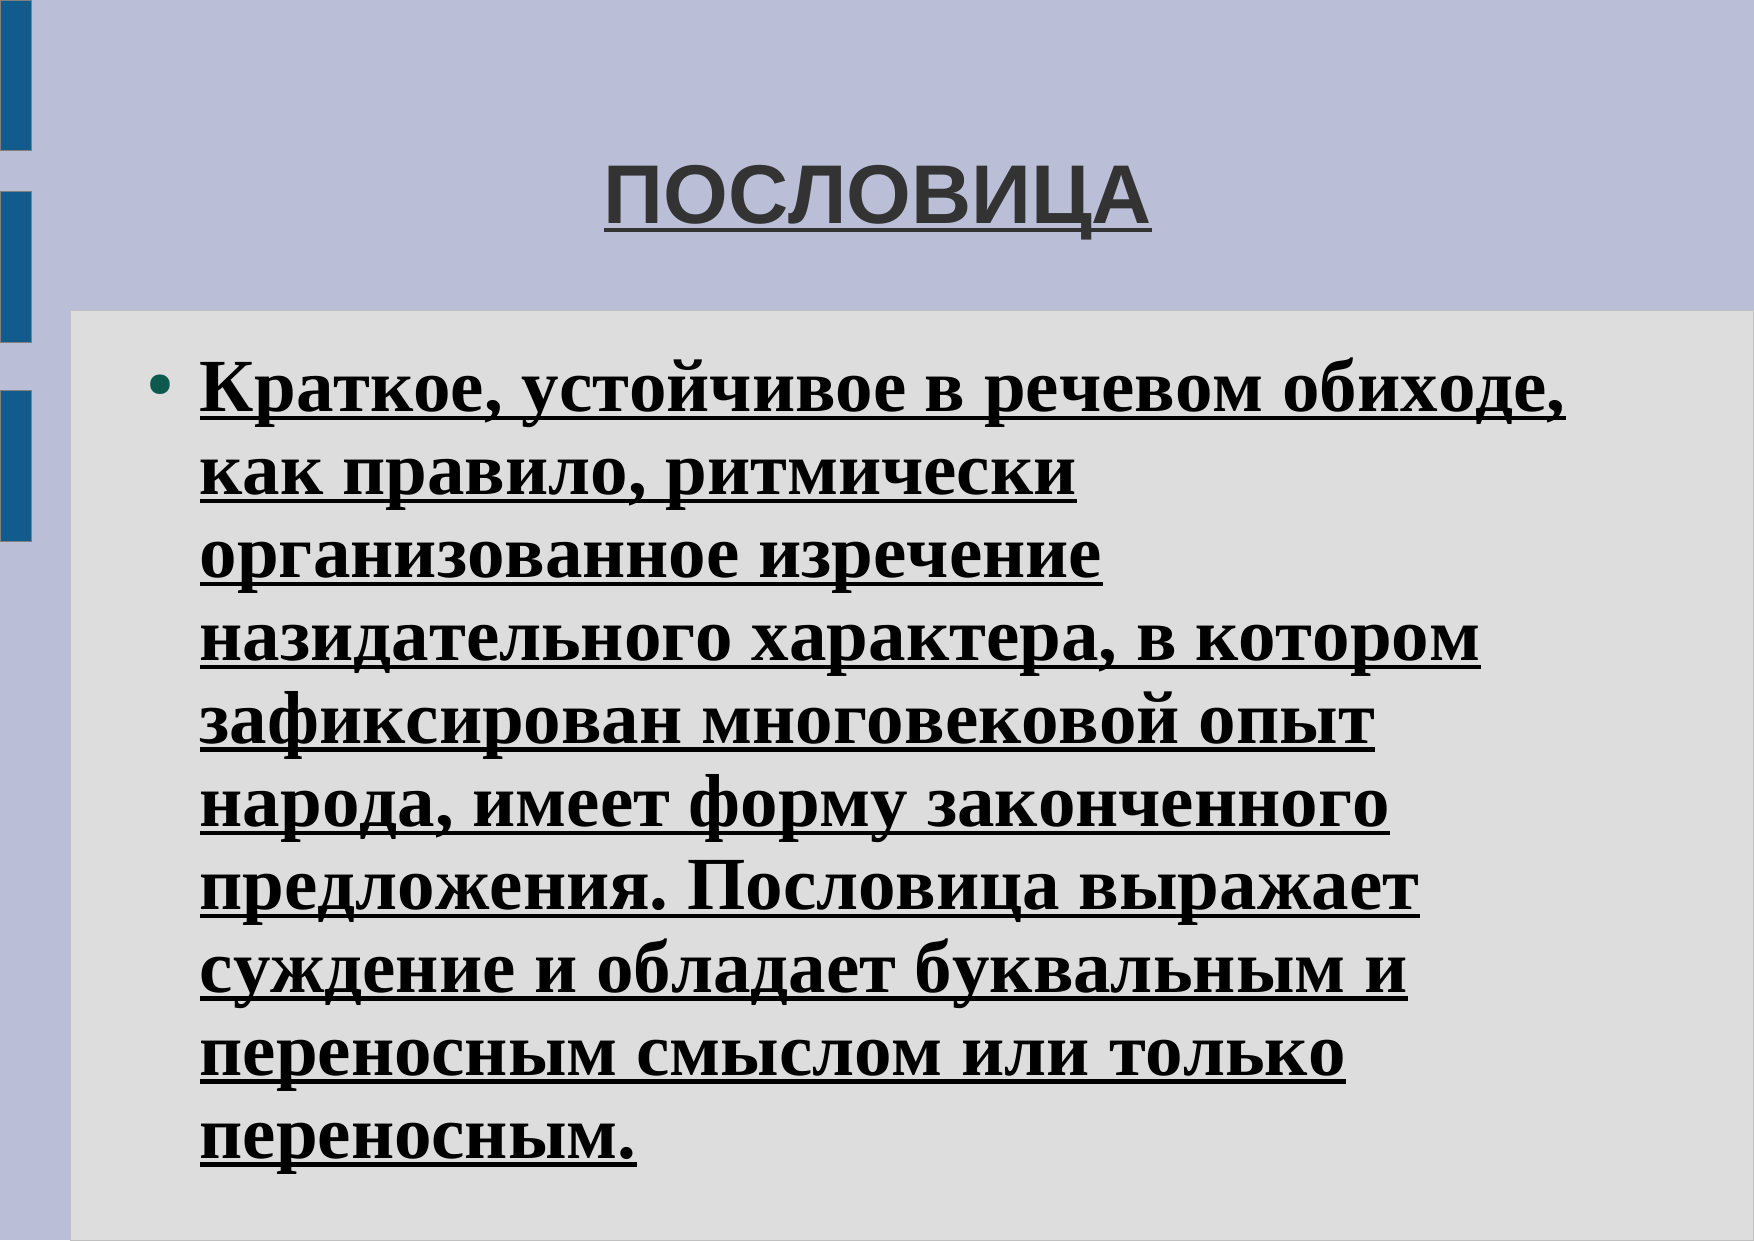

# ПОСЛОВИЦА
Краткое, устойчивое в речевом обиходе, как правило, ритмически организованное изречение назидательного характера, в котором зафиксирован многовековой опыт народа, имеет форму законченного предложения. Пословица выражает суждение и обладает буквальным и переносным смыслом или только переносным.